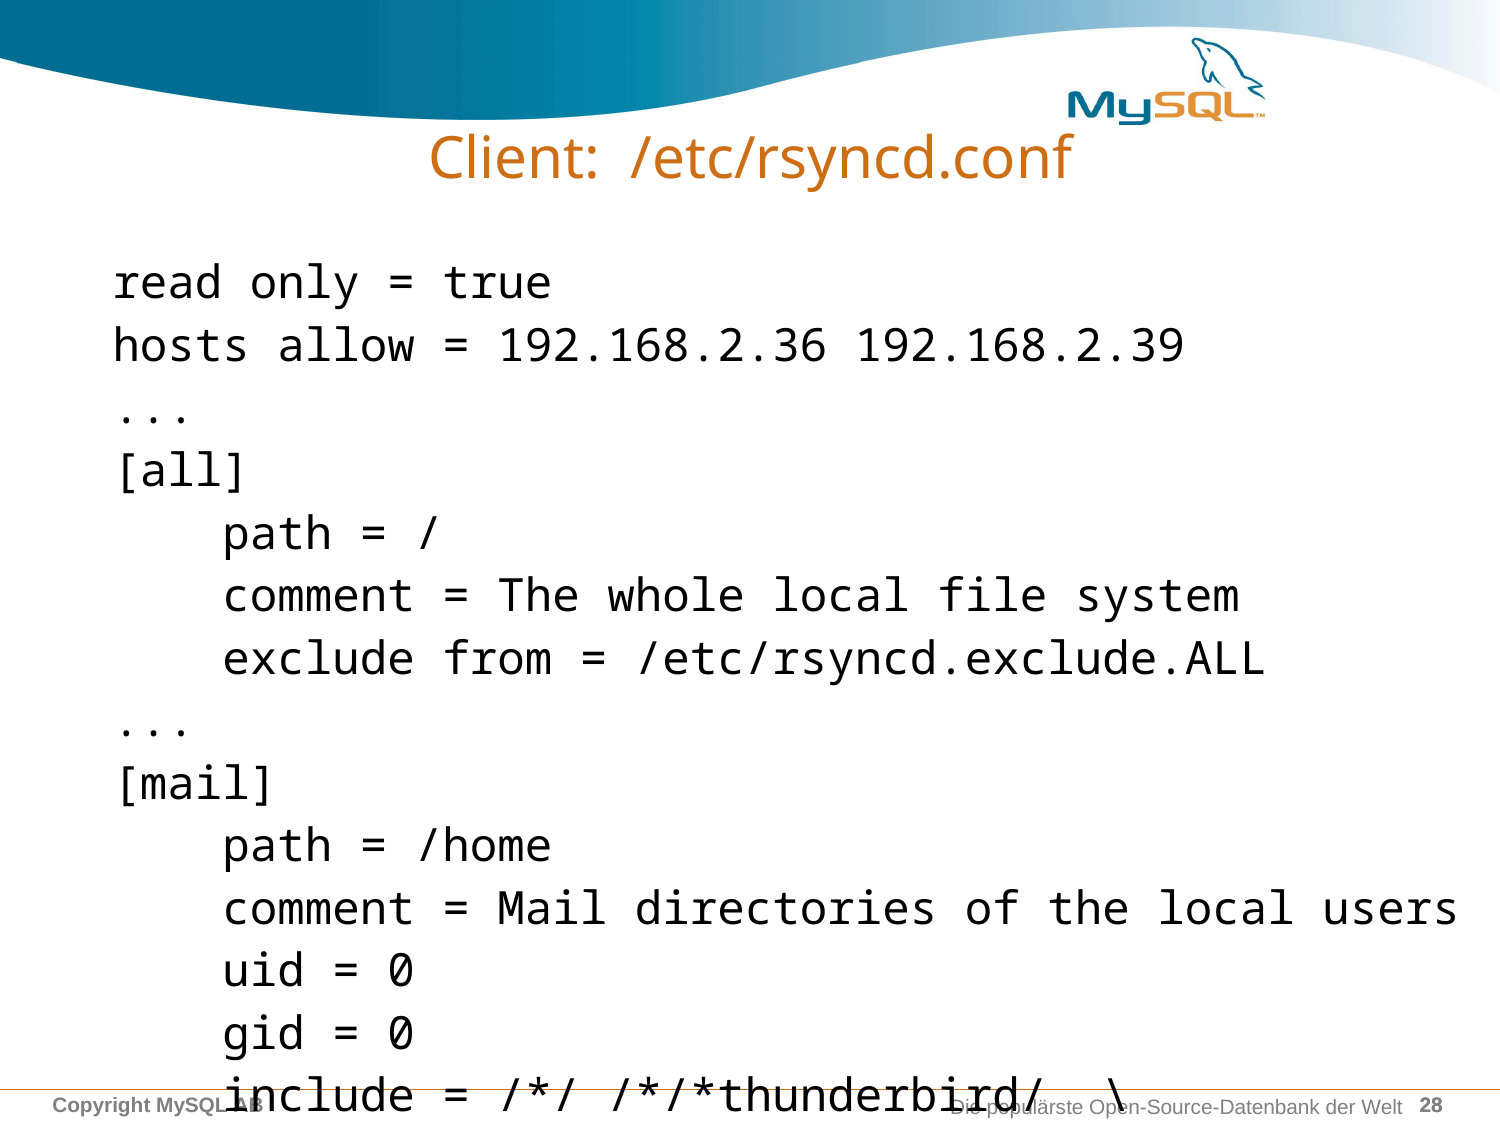

# Client: /etc/rsyncd.conf
read only = true
hosts allow = 192.168.2.36 192.168.2.39
...
[all]
 path = /
 comment = The whole local file system
 exclude from = /etc/rsyncd.exclude.ALL
...
[mail]
 path = /home
 comment = Mail directories of the local users
 uid = 0
 gid = 0
 include = /*/ /*/*thunderbird/ \
 /*/*thunderbird/** - /* - /*/**